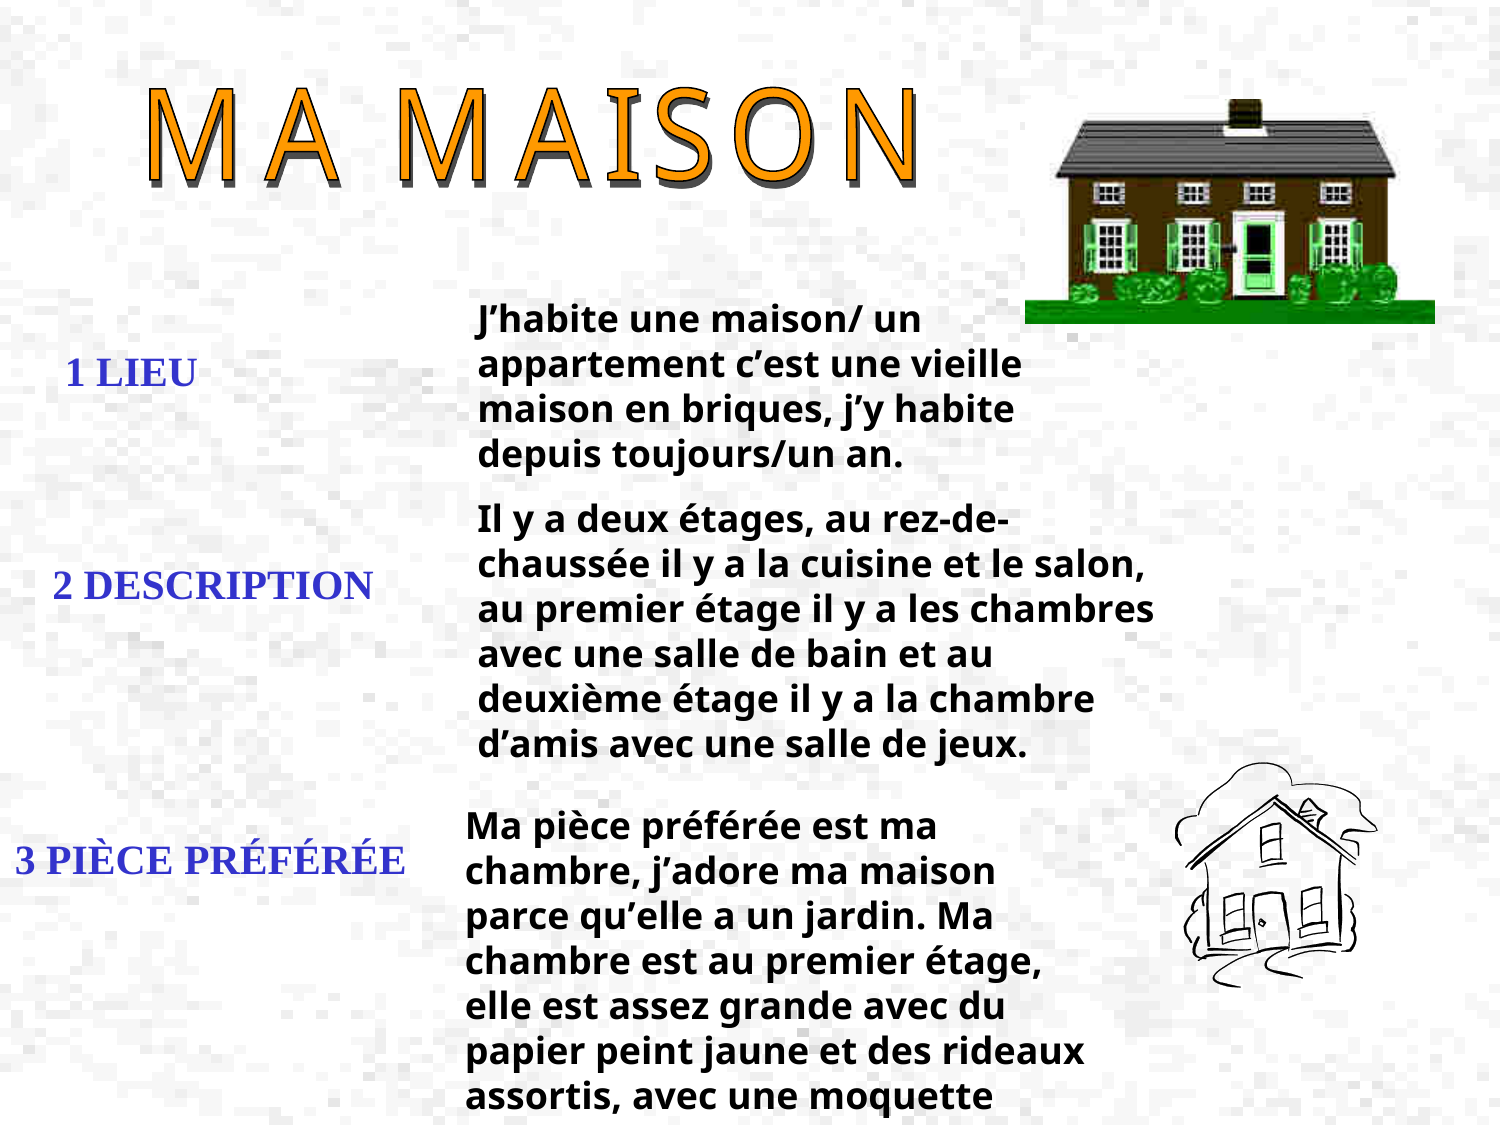

MA MAISON
J’habite une maison/ un appartement c’est une vieille maison en briques, j’y habite depuis toujours/un an.
1 LIEU
Il y a deux étages, au rez-de-chaussée il y a la cuisine et le salon, au premier étage il y a les chambres avec une salle de bain et au deuxième étage il y a la chambre d’amis avec une salle de jeux.
2 DESCRIPTION
Ma pièce préférée est ma chambre, j’adore ma maison parce qu’elle a un jardin. Ma chambre est au premier étage, elle est assez grande avec du papier peint jaune et des rideaux assortis, avec une moquette bleue.
3 PIÈCE PRÉFÉRÉE